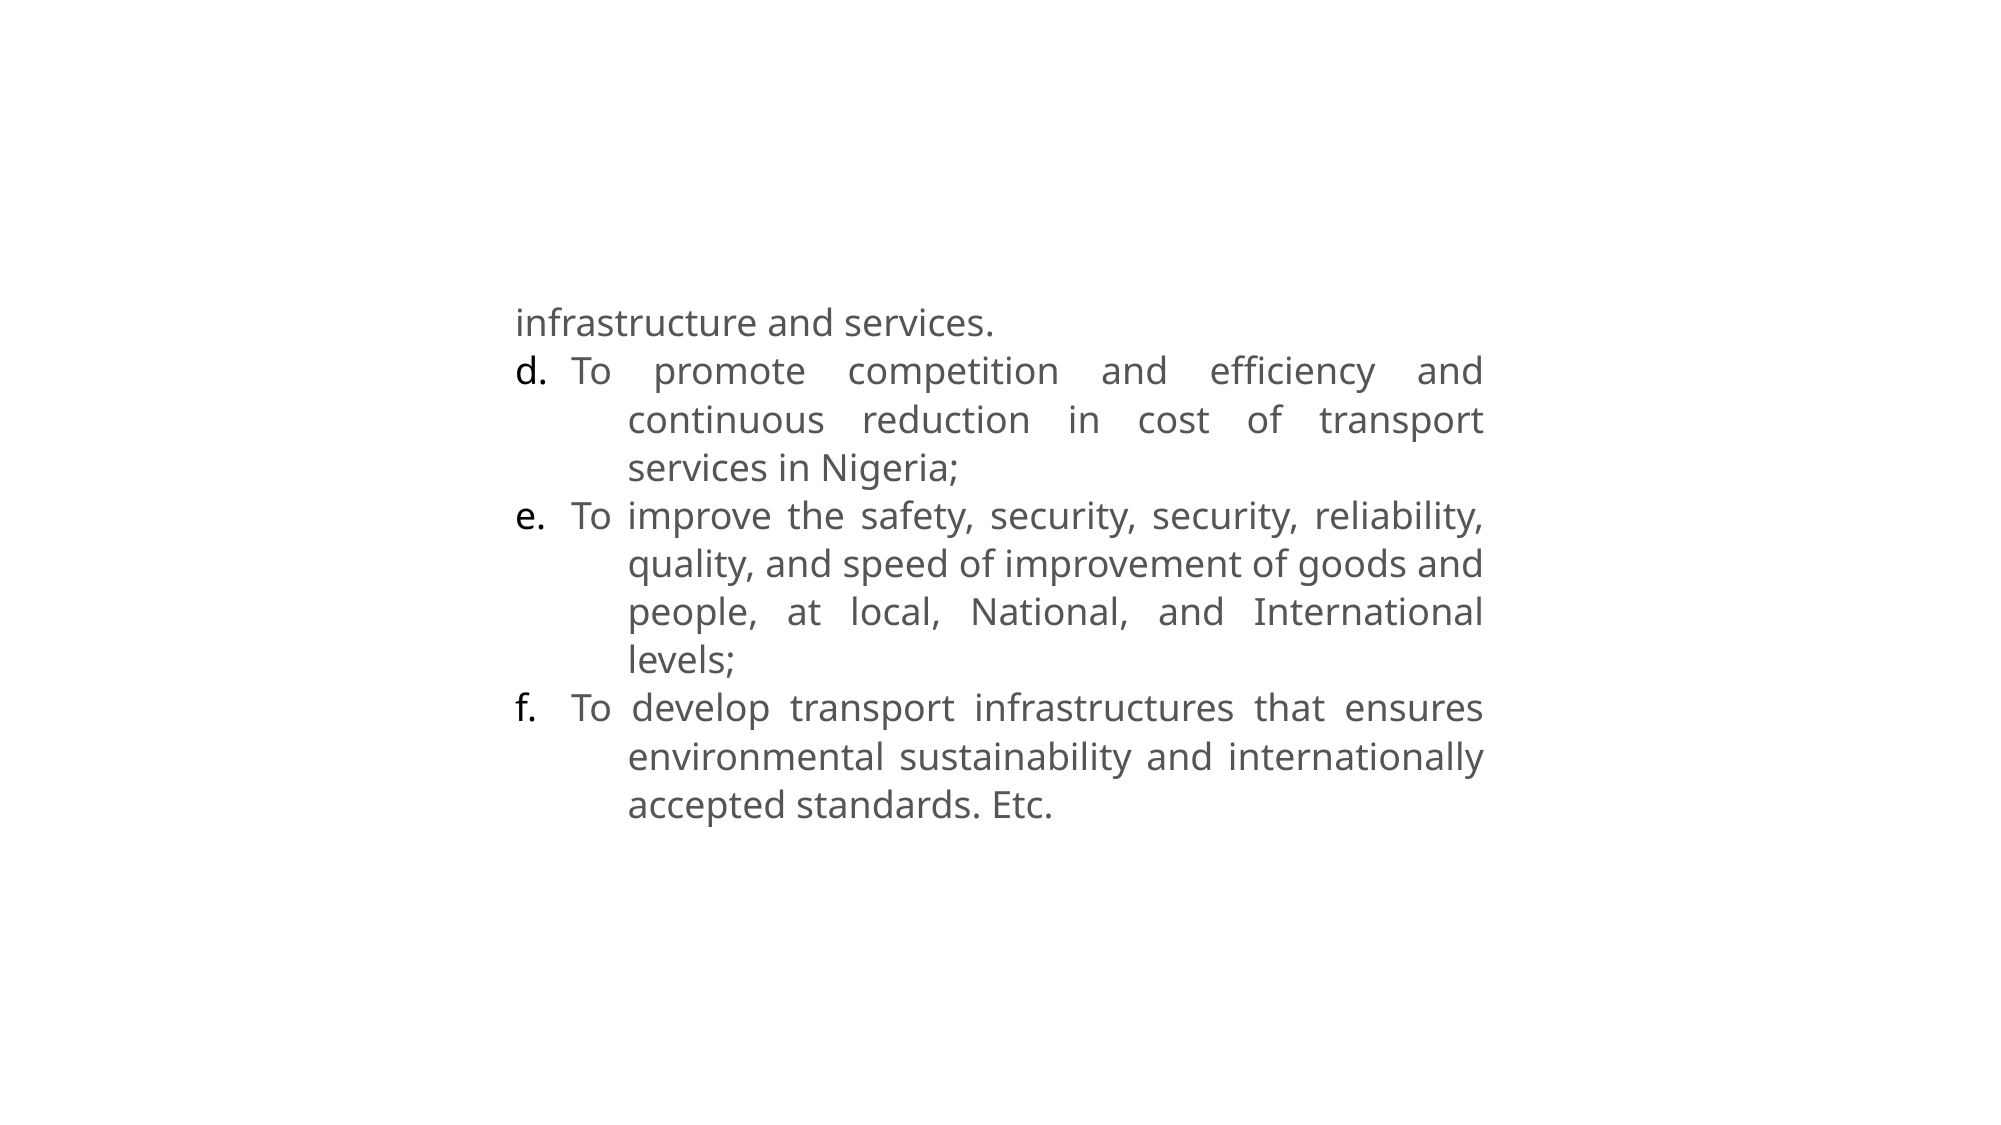

infrastructure and services.
To promote competition and efficiency and continuous reduction in cost of transport services in Nigeria;
To improve the safety, security, security, reliability, quality, and speed of improvement of goods and people, at local, National, and International levels;
To develop transport infrastructures that ensures environmental sustainability and internationally accepted standards. Etc.